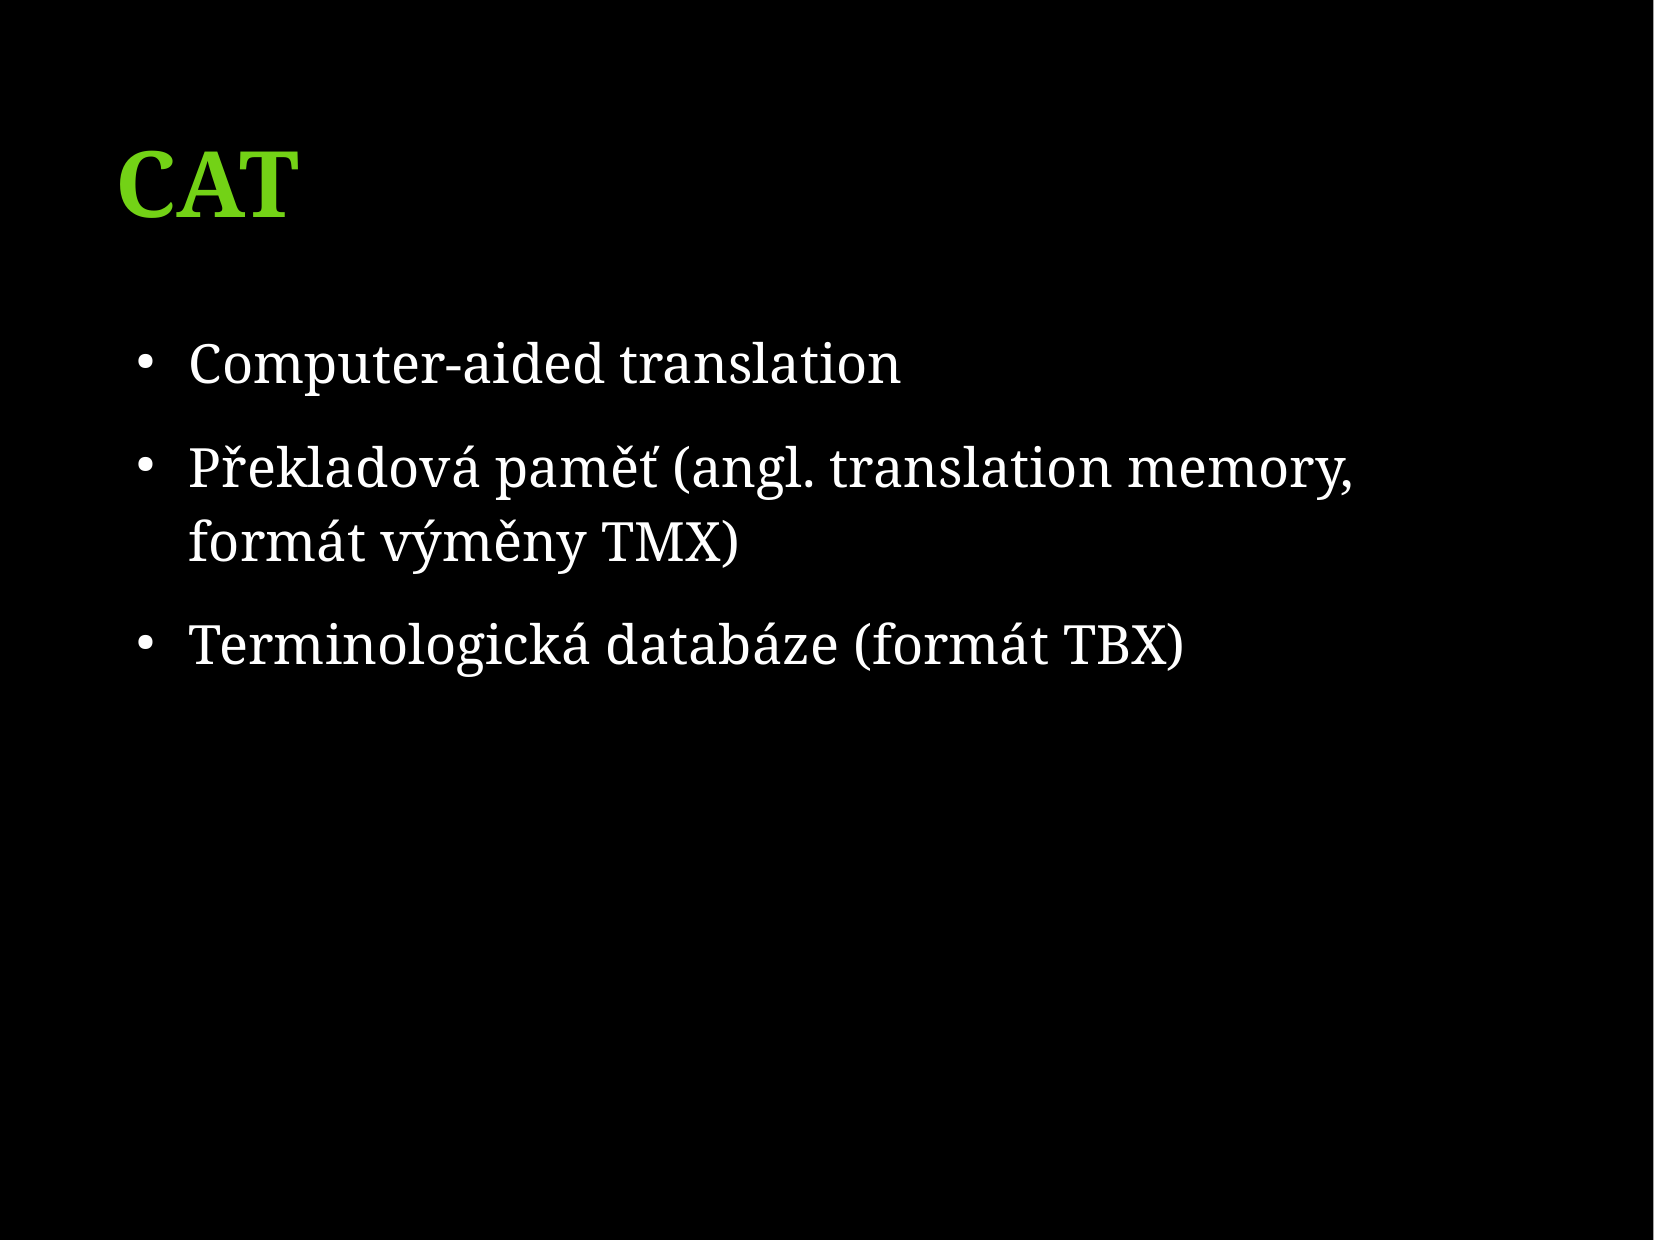

# CAT
Computer-aided translation
Překladová paměť (angl. translation memory, formát výměny TMX)
Terminologická databáze (formát TBX)